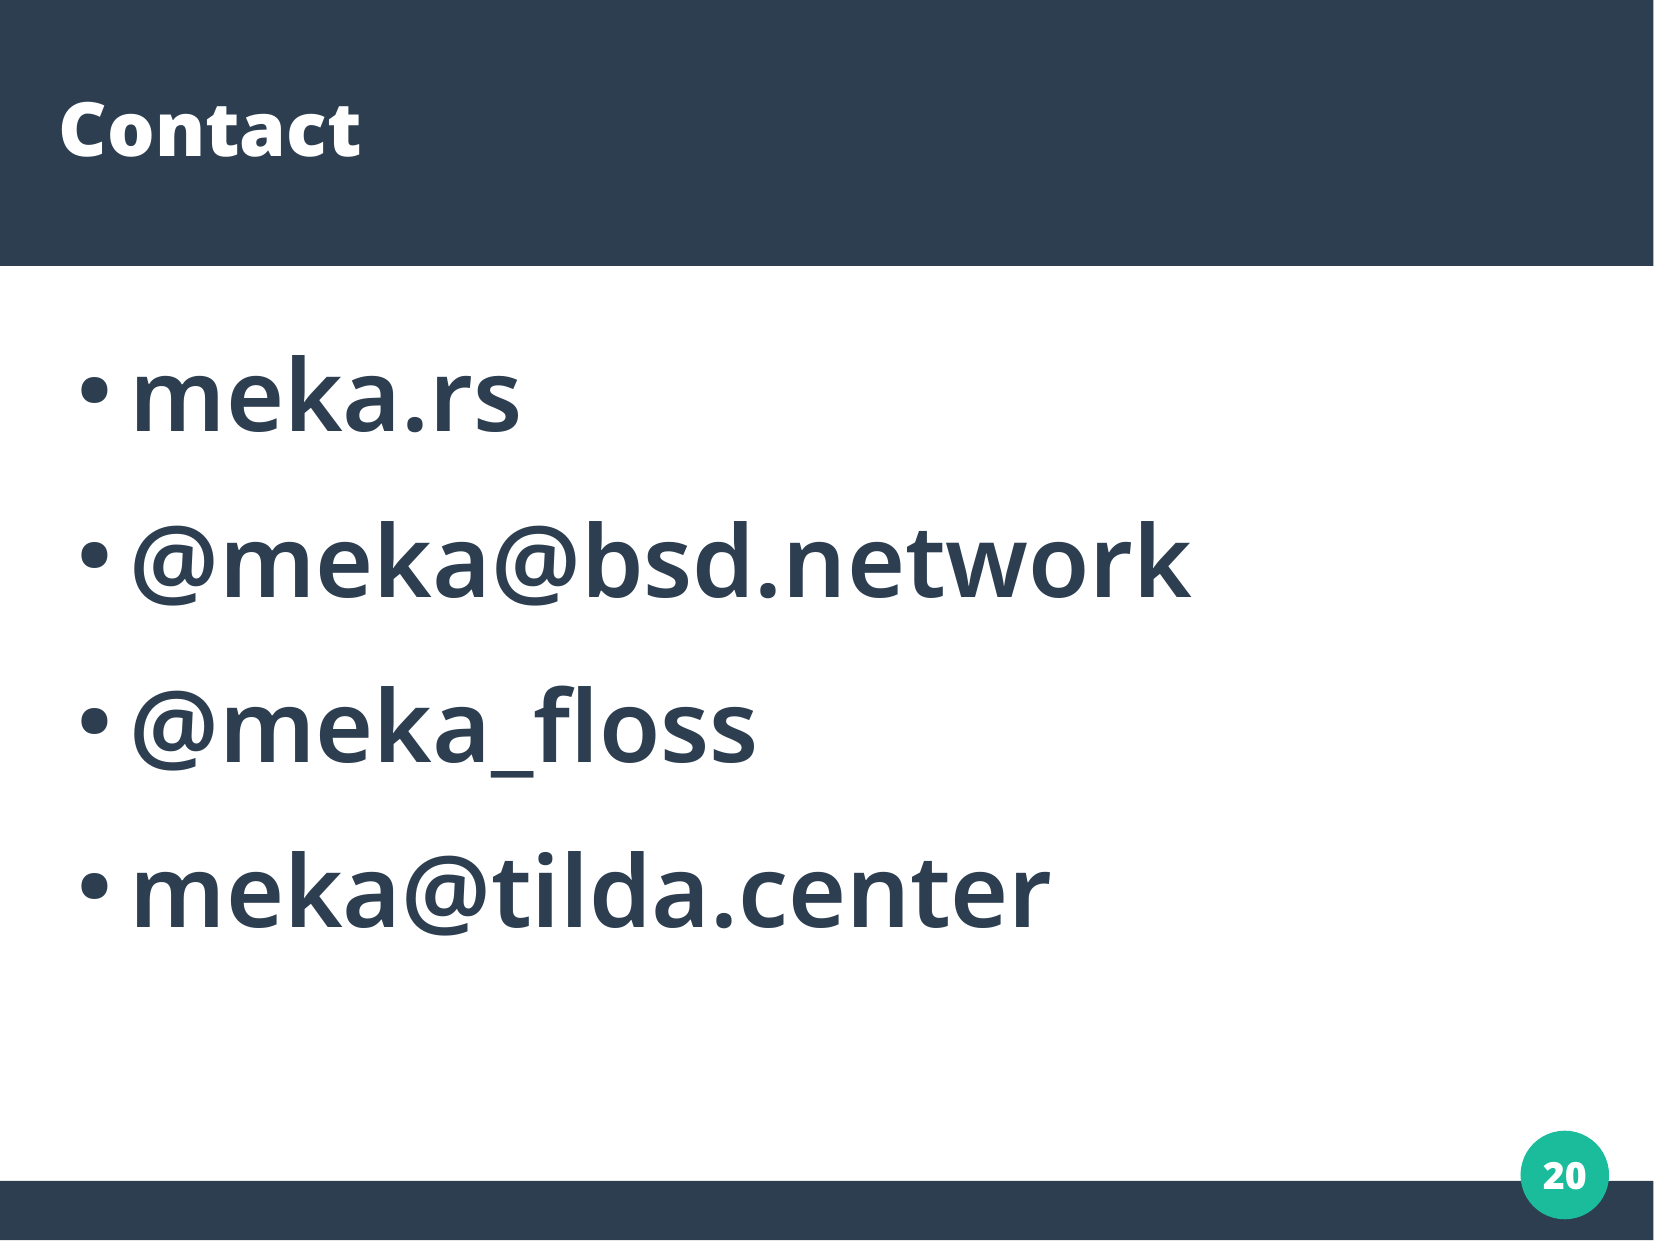

# Contact
meka.rs
@meka@bsd.network
@meka_floss
meka@tilda.center
20